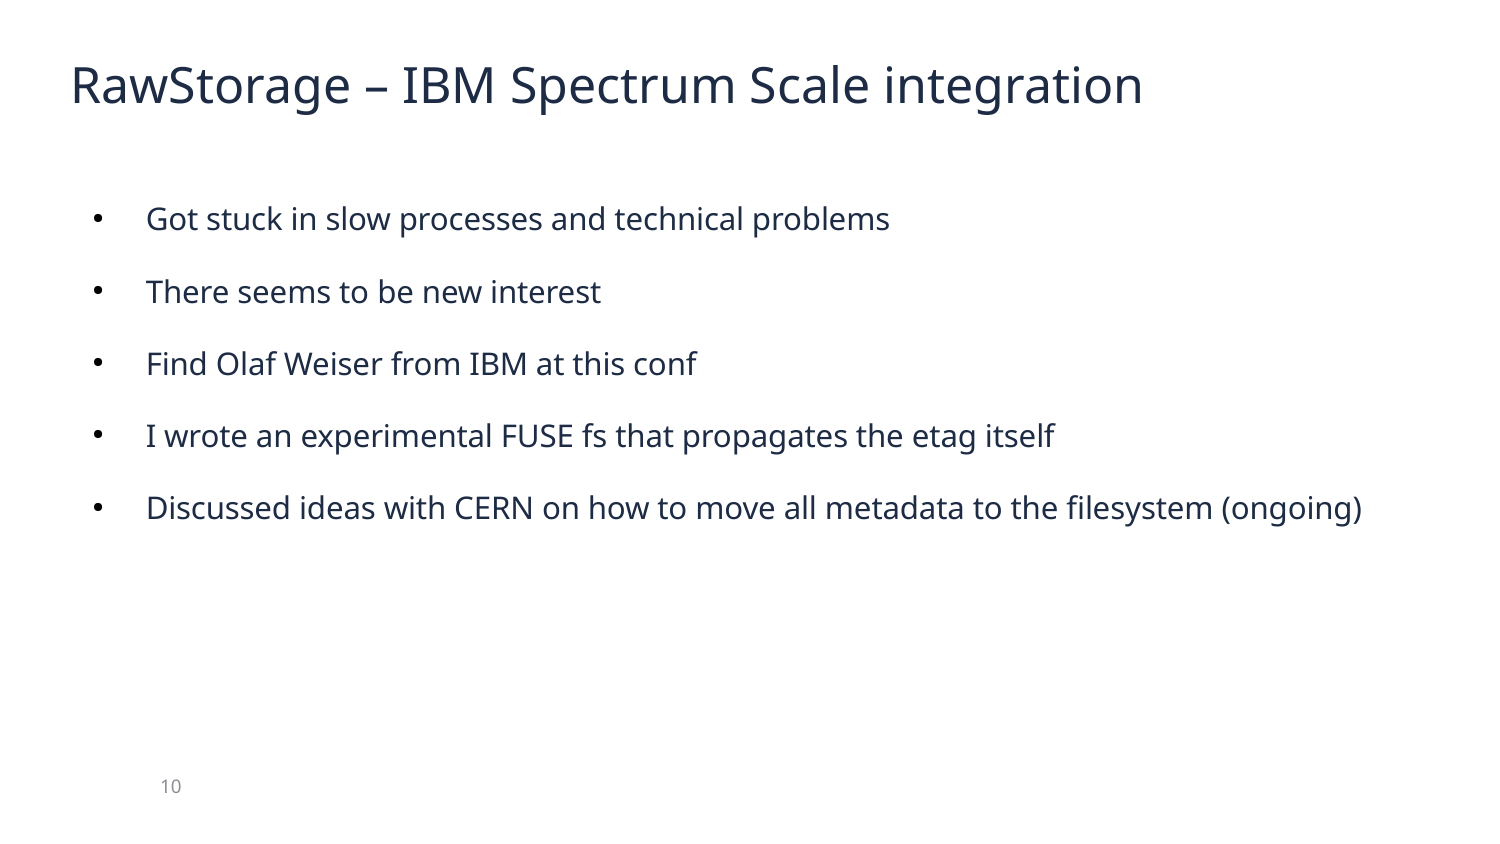

# RawStorage – IBM Spectrum Scale integration
Got stuck in slow processes and technical problems
There seems to be new interest
Find Olaf Weiser from IBM at this conf
I wrote an experimental FUSE fs that propagates the etag itself
Discussed ideas with CERN on how to move all metadata to the filesystem (ongoing)